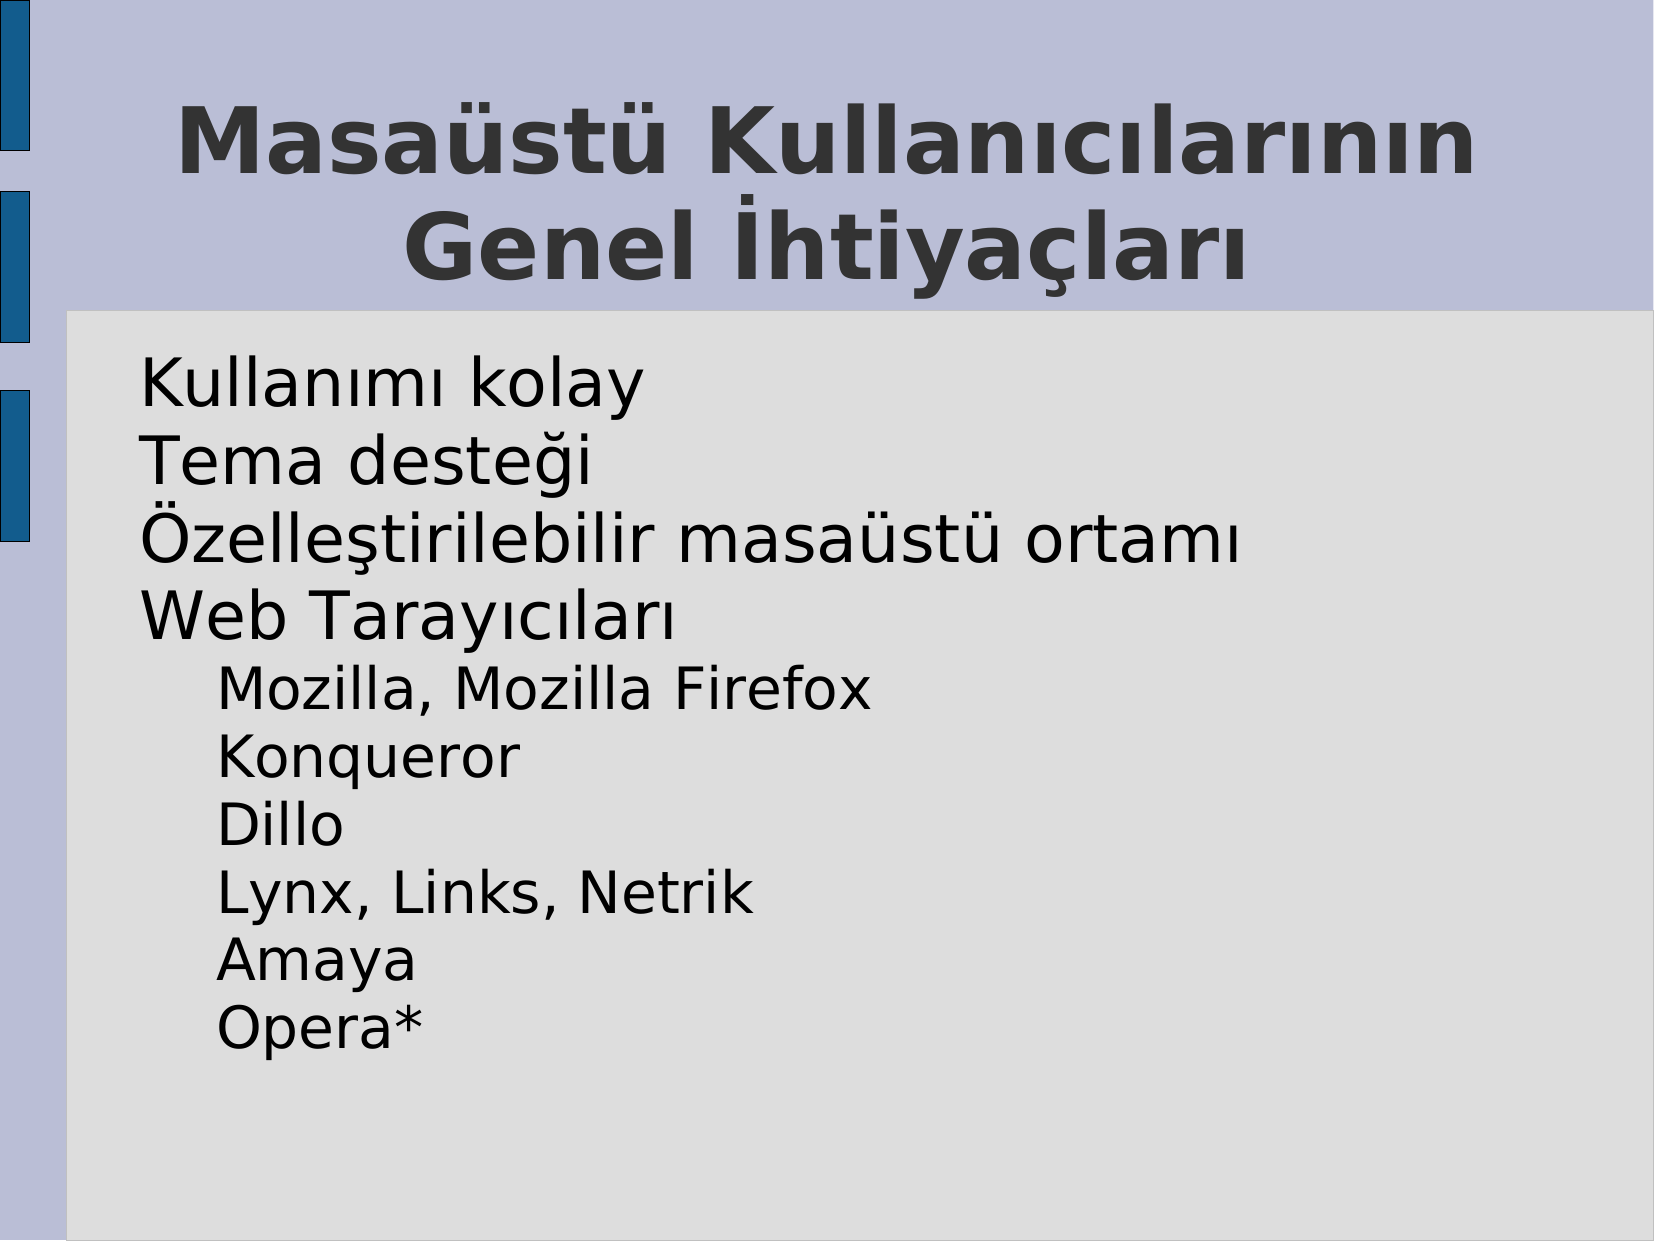

# Masaüstü Kullanıcılarının Genel İhtiyaçları
Kullanımı kolay
Tema desteği
Özelleştirilebilir masaüstü ortamı
Web Tarayıcıları
Mozilla, Mozilla Firefox
Konqueror
Dillo
Lynx, Links, Netrik
Amaya
Opera*